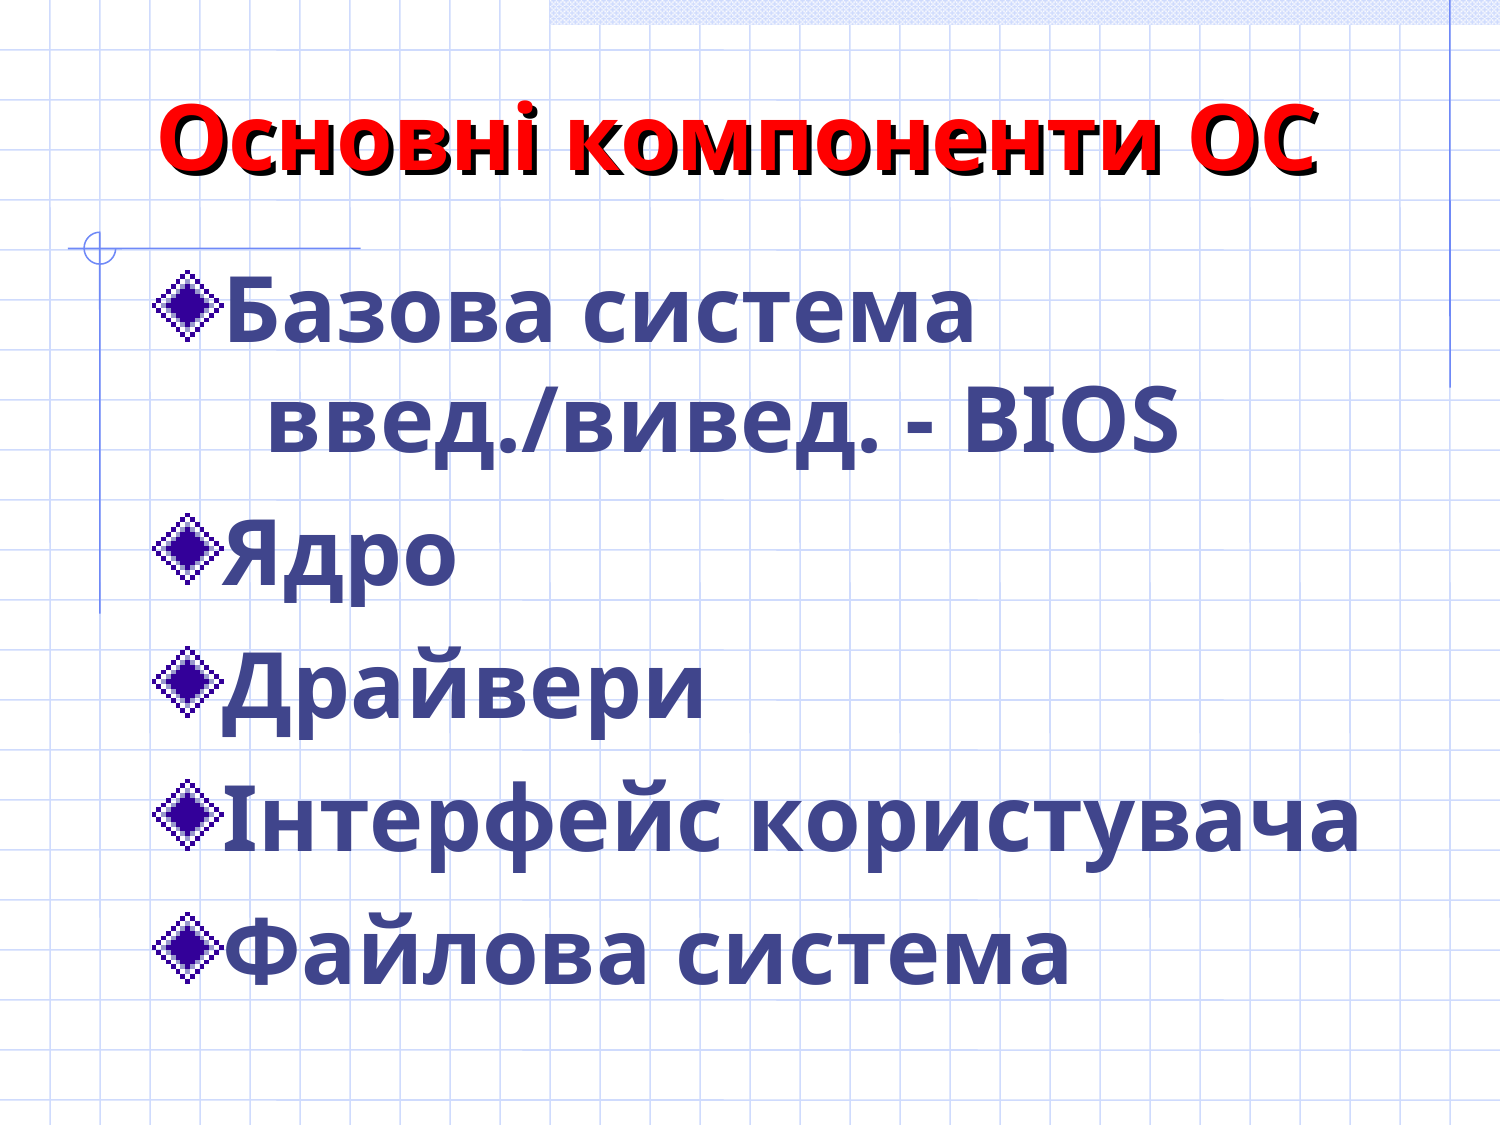

# Основні компоненти ОС
Базова система введ./вивед. - BIOS
Ядро
Драйвери
Інтерфейс користувача
Файлова система